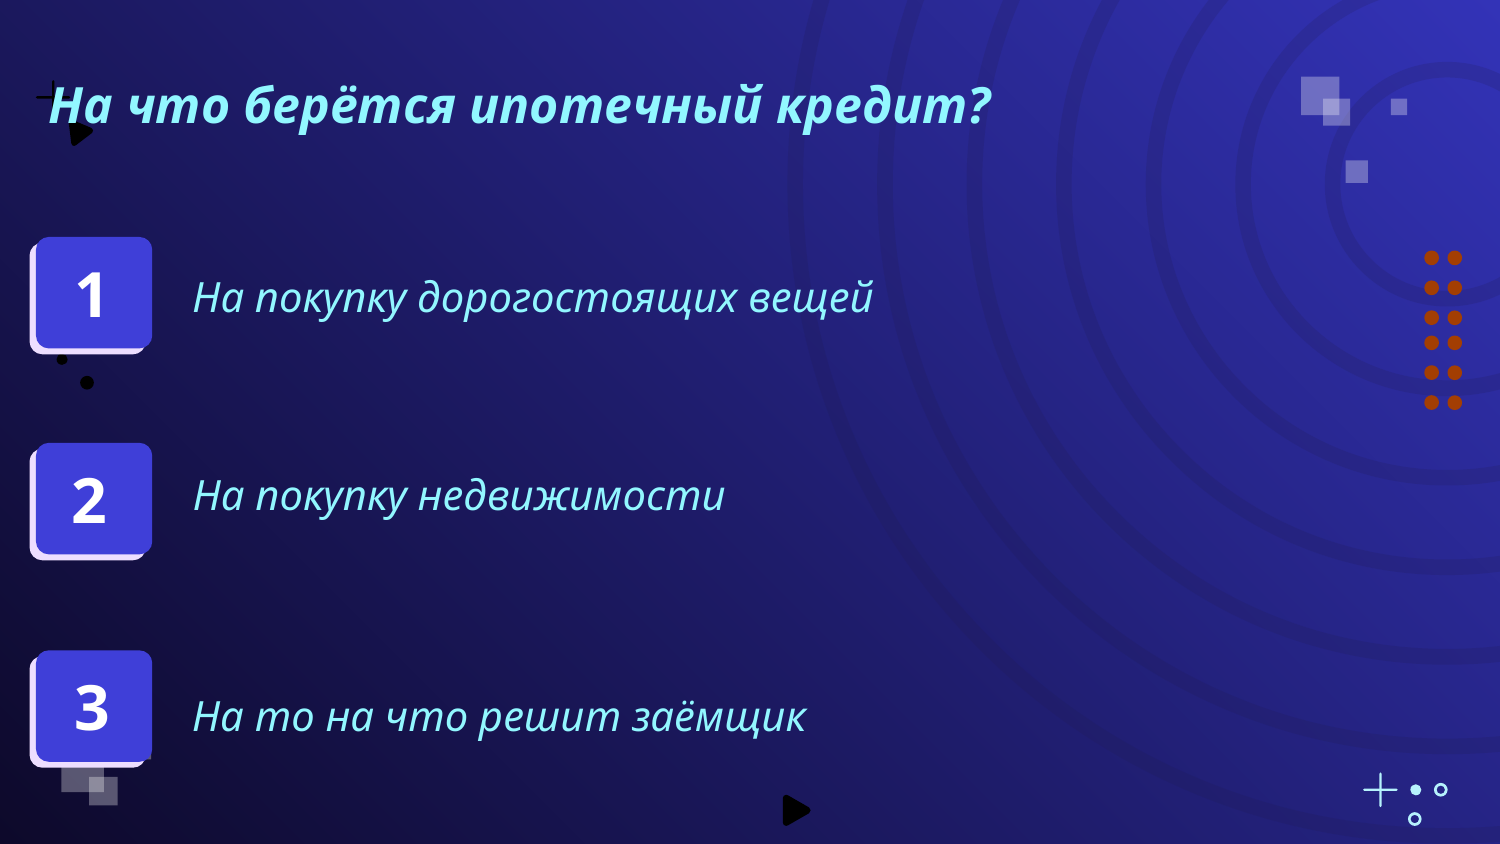

На что берётся ипотечный кредит?
На покупку дорогостоящих вещей
1
# На покупку недвижимости
2
3
На то на что решит заёмщик